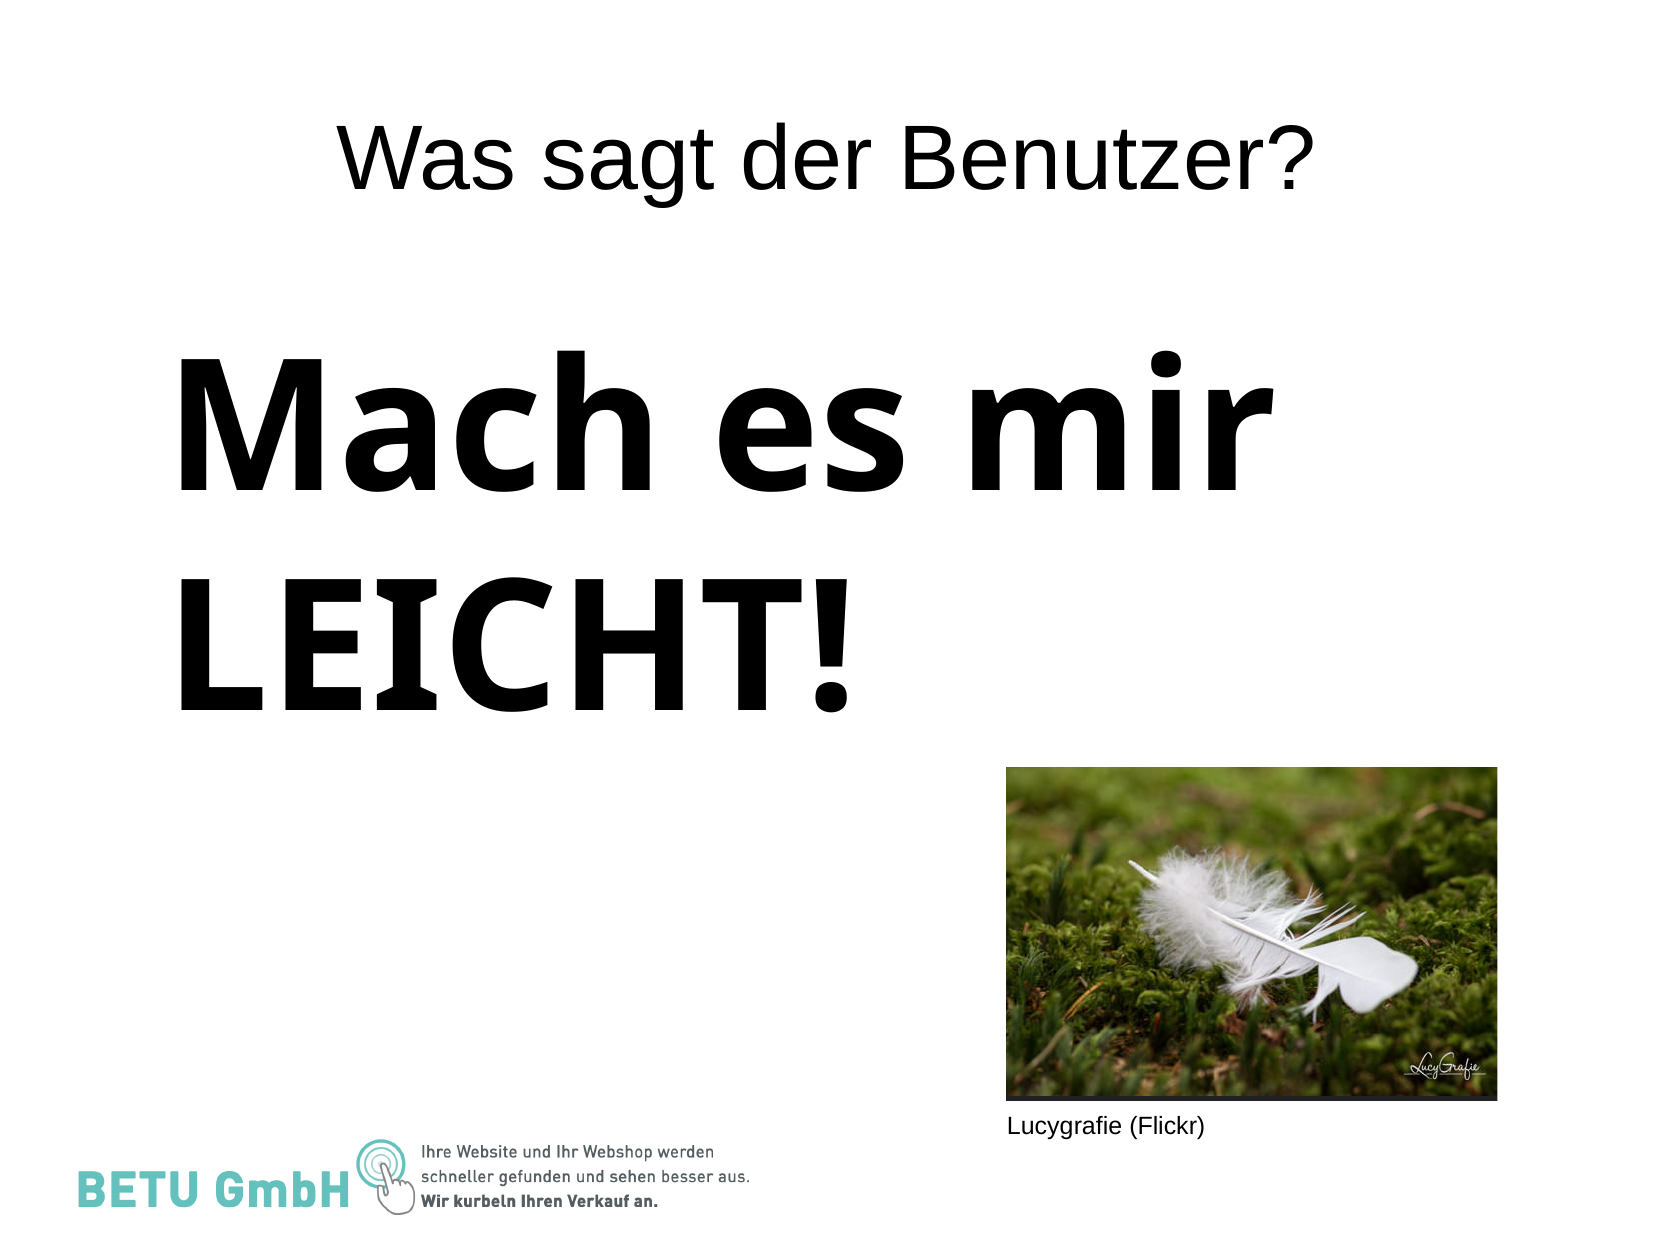

Was sagt der Benutzer?
Mach es mir LEICHT!
Lucygrafie (Flickr)